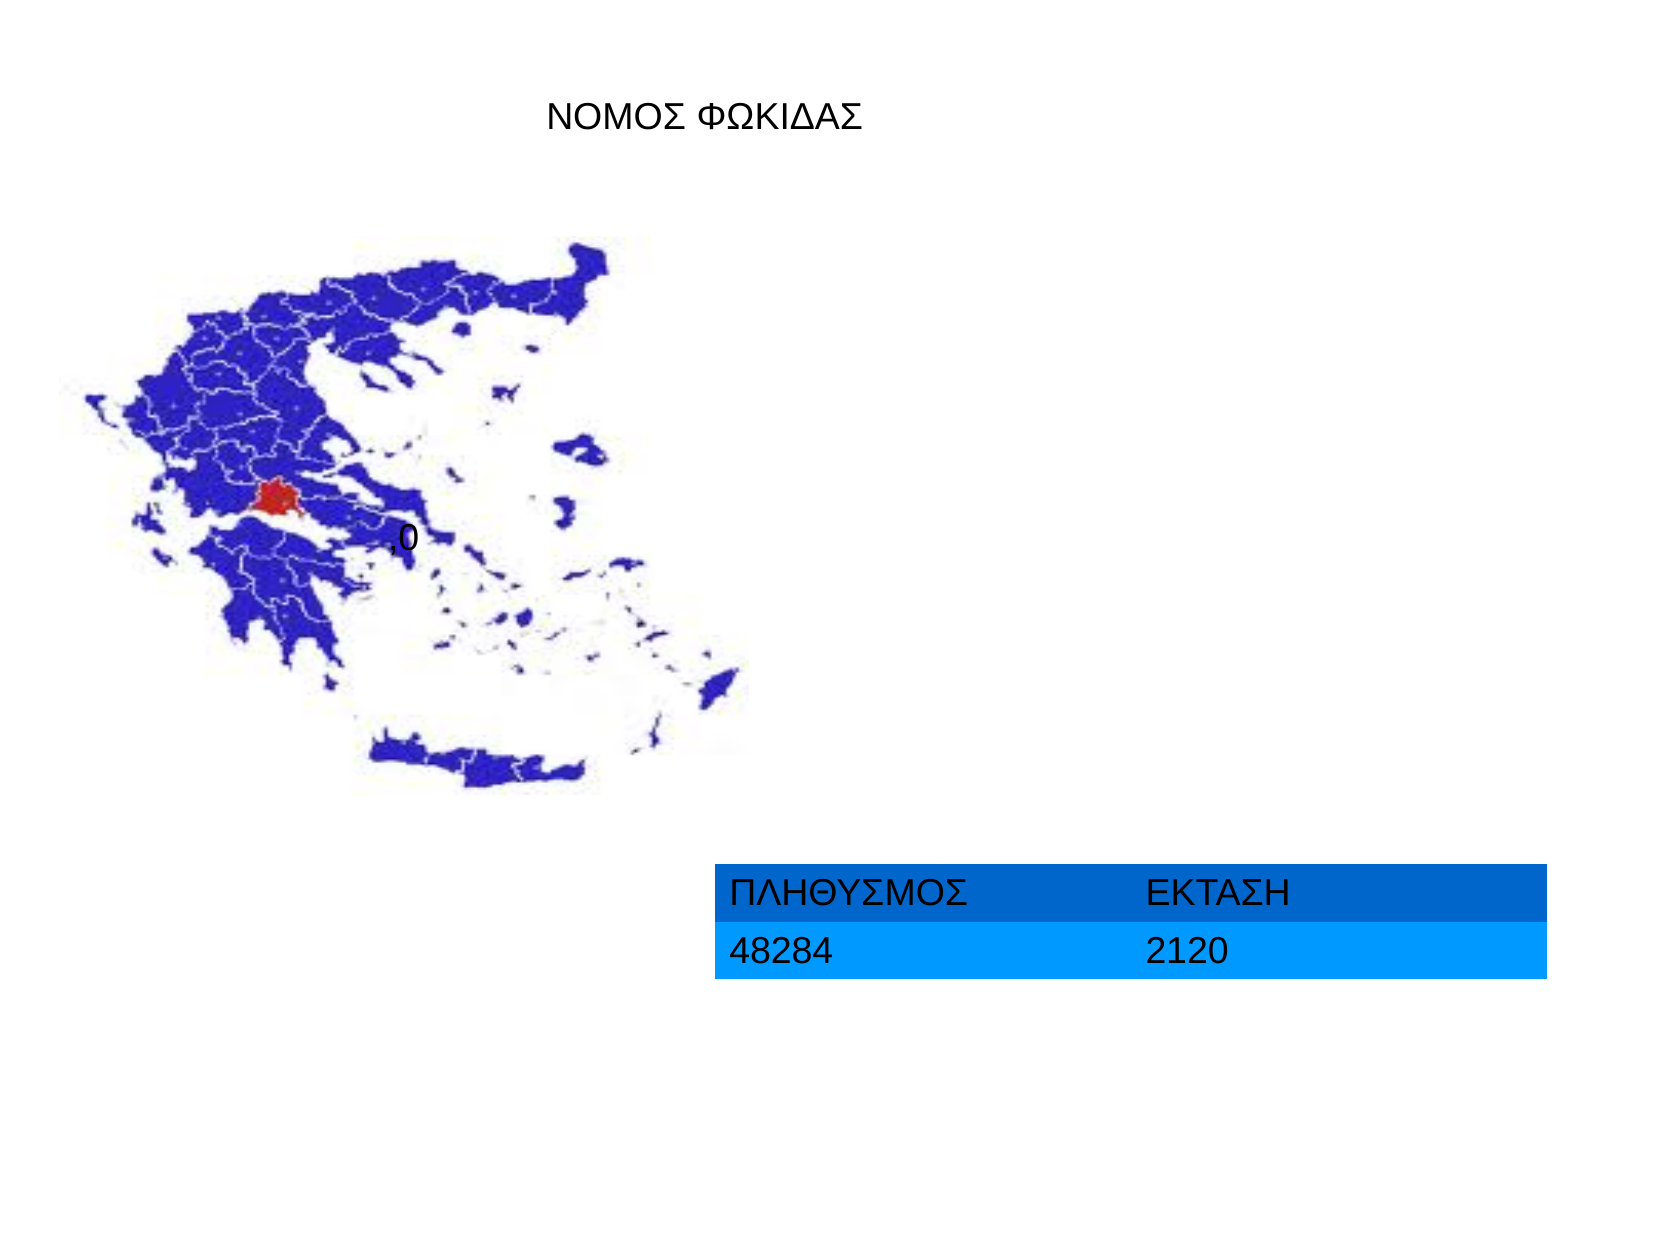

ΝΟΜΟΣ ΦΩΚΙΔΑΣ
,0
| ΠΛΗΘΥΣΜΟΣ | ΕΚΤΑΣΗ |
| --- | --- |
| 48284 | 2120 |